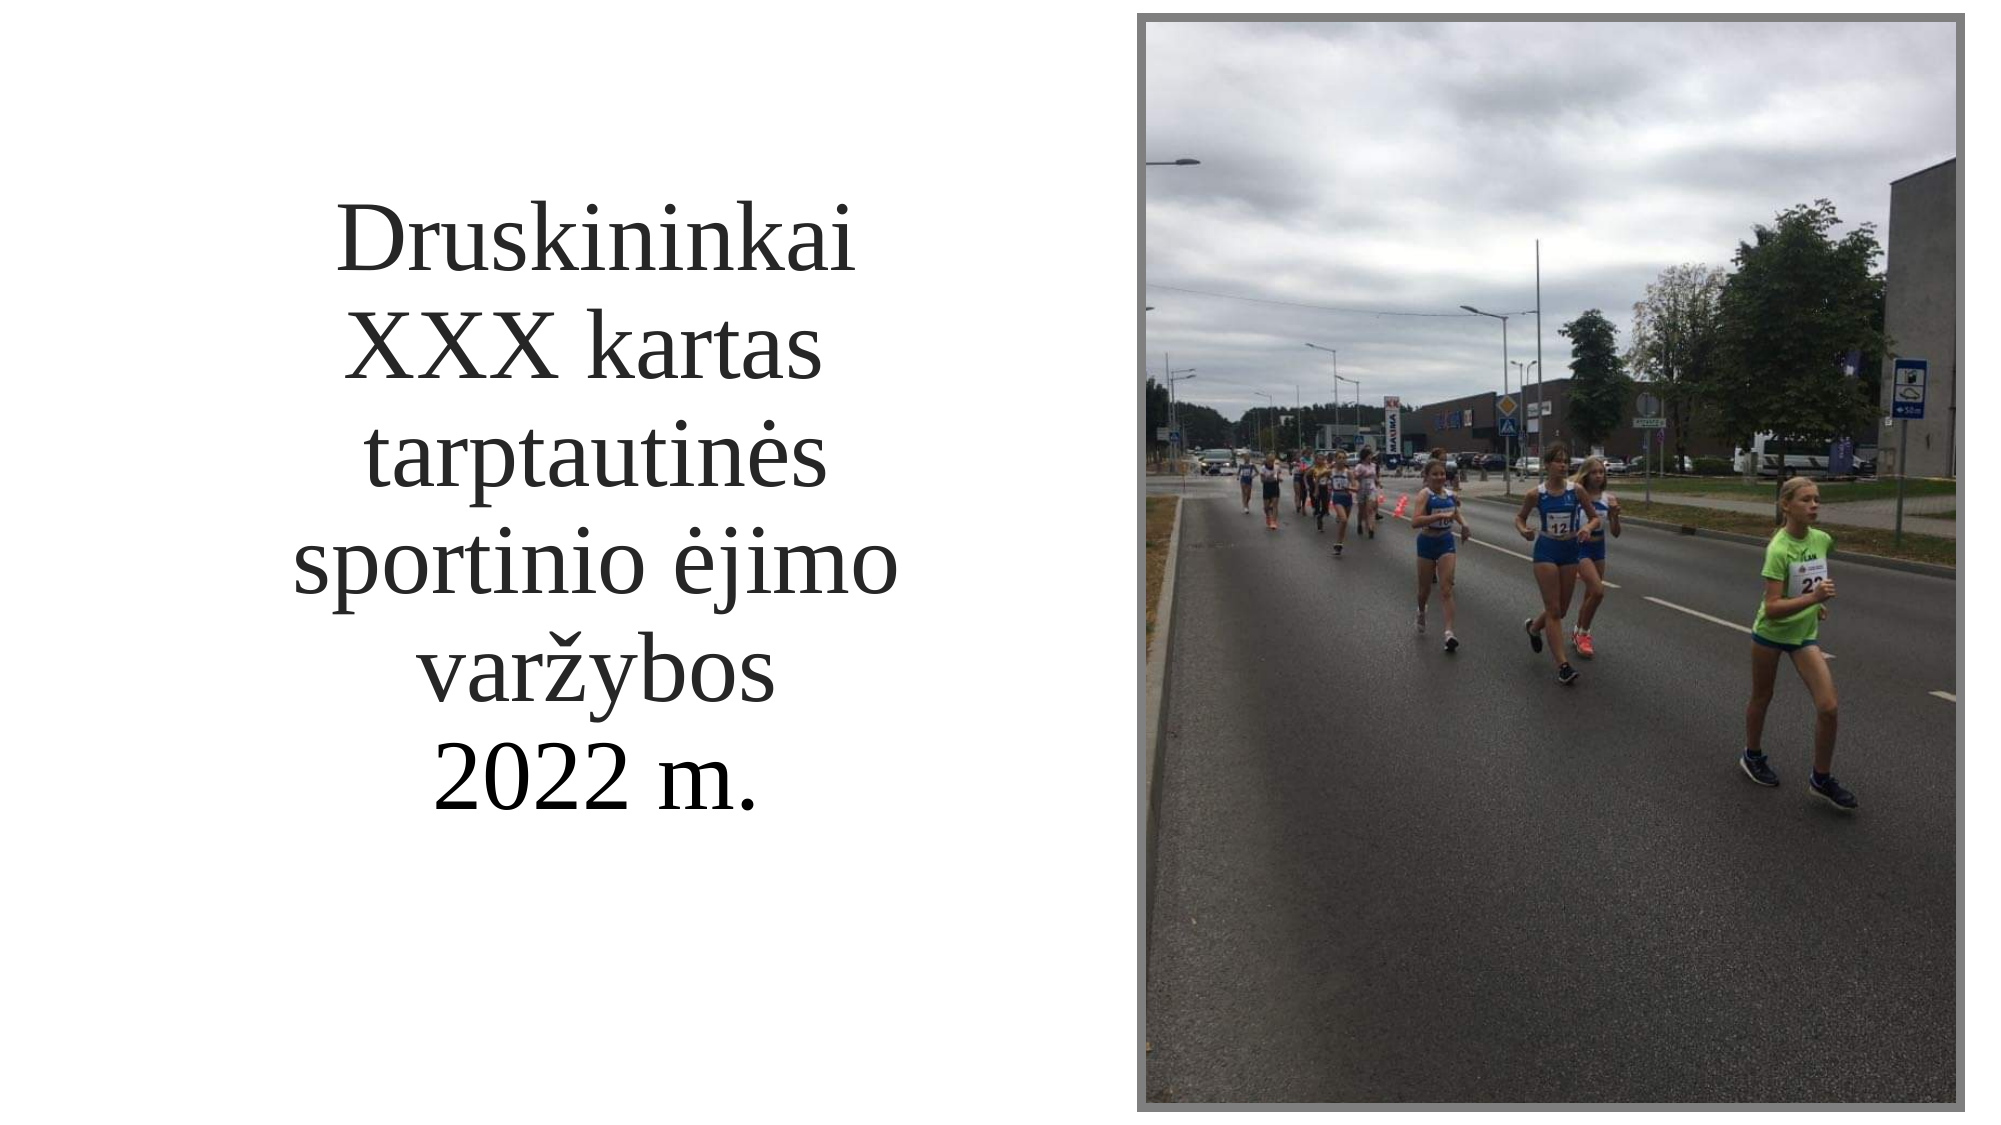

# Druskininkai XXX kartas  tarptautinės sportinio ėjimo varžybos 2022 m.